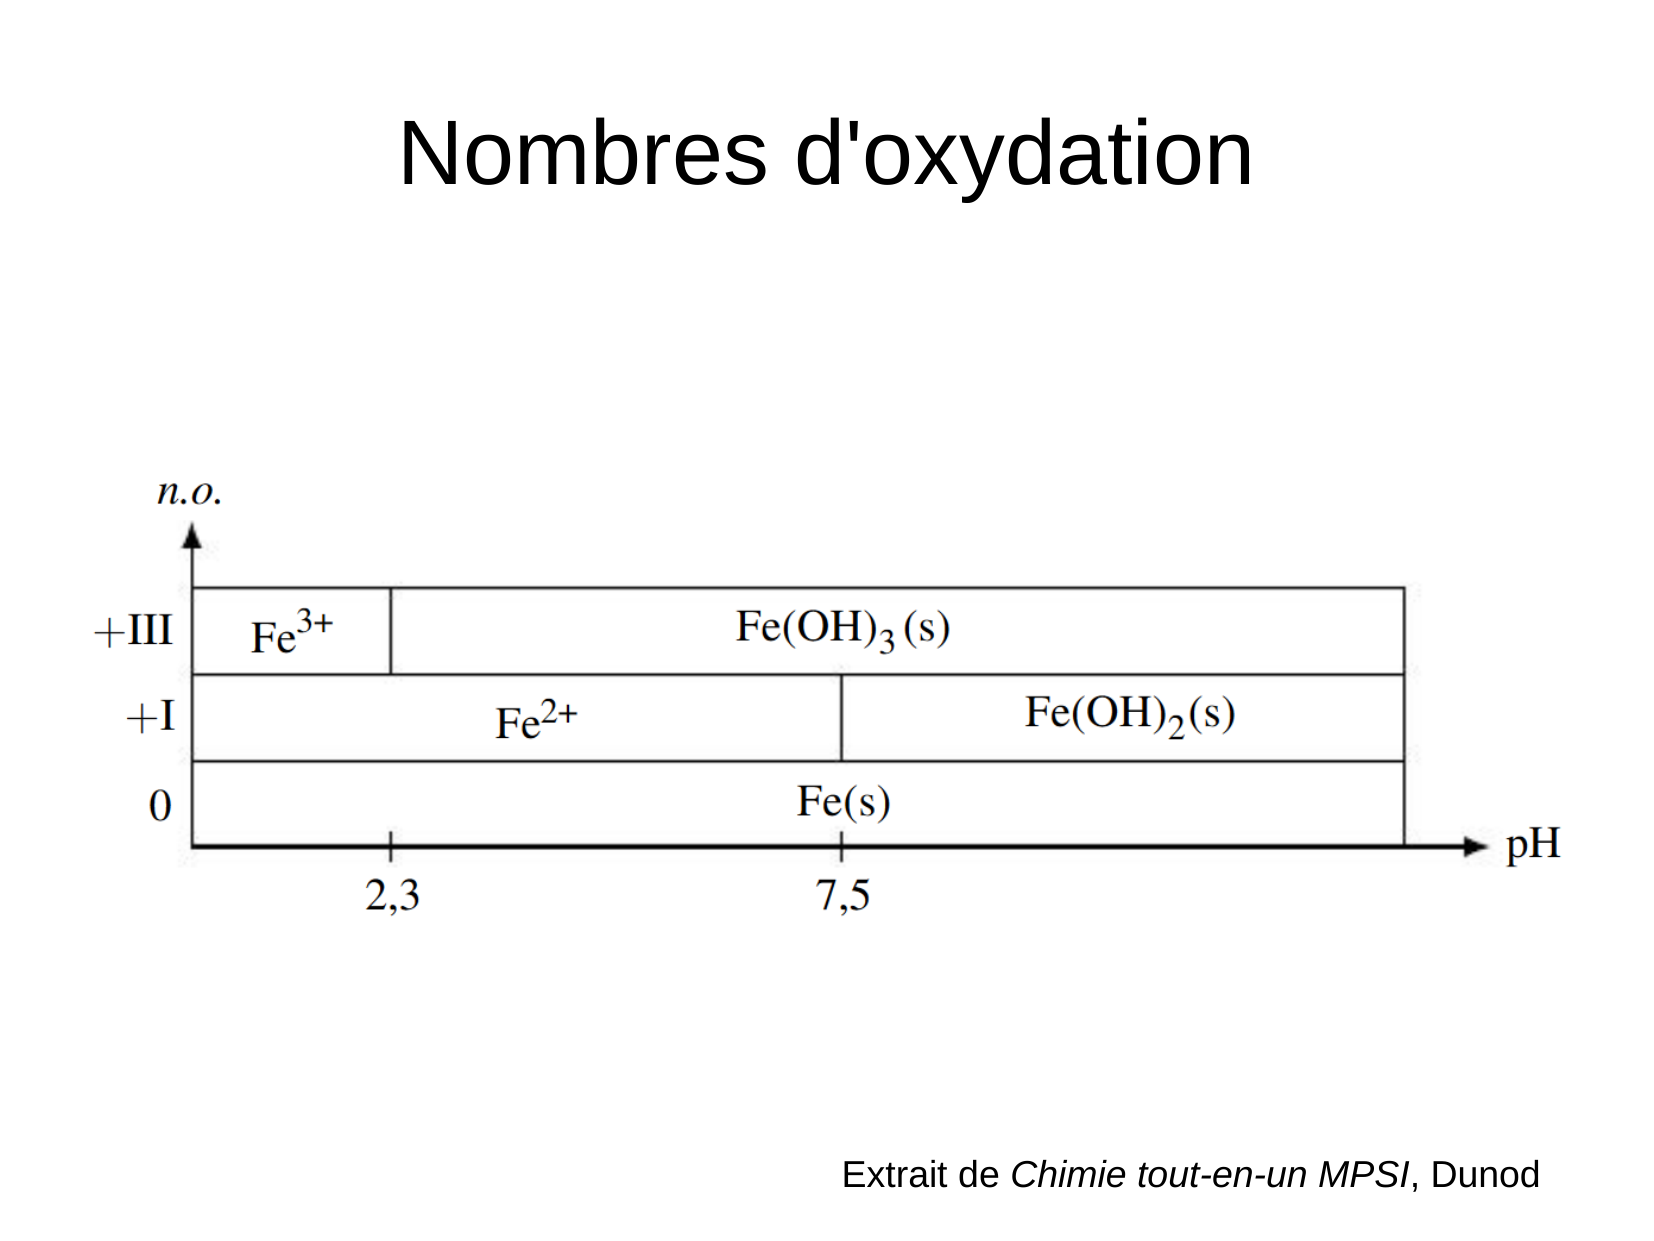

# Nombres d'oxydation
Extrait de Chimie tout-en-un MPSI, Dunod